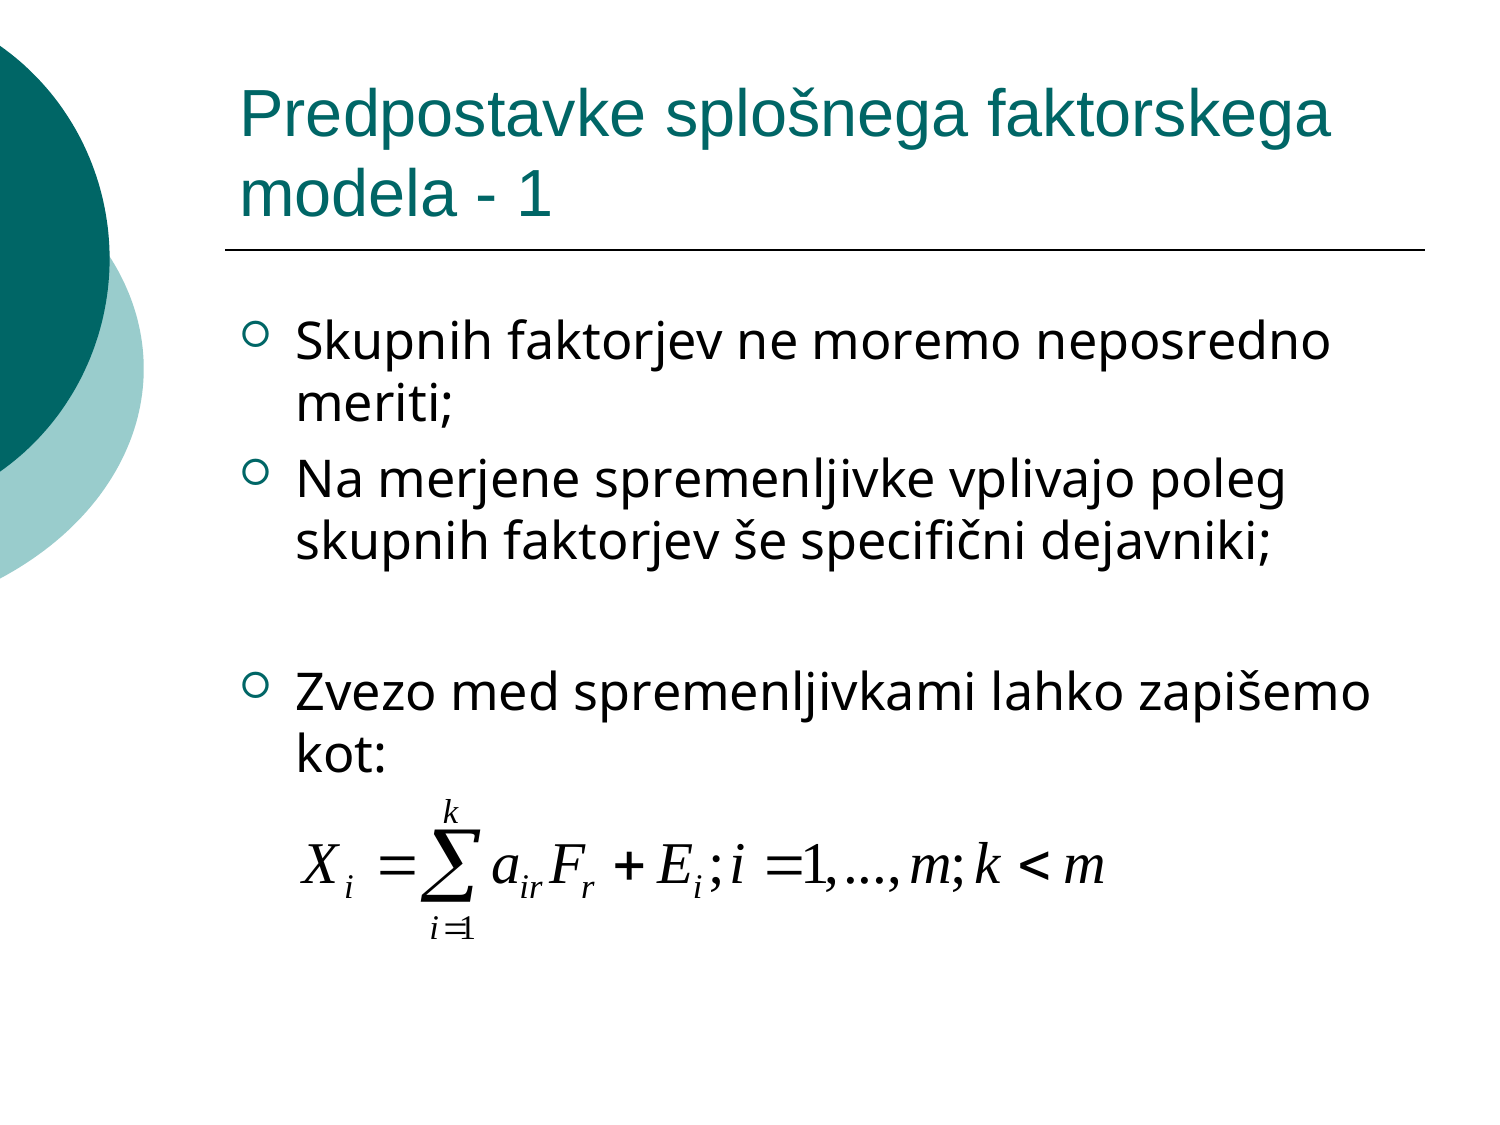

# Predpostavke splošnega faktorskega modela - 1
Skupnih faktorjev ne moremo neposredno meriti;
Na merjene spremenljivke vplivajo poleg skupnih faktorjev še specifični dejavniki;
Zvezo med spremenljivkami lahko zapišemo kot: